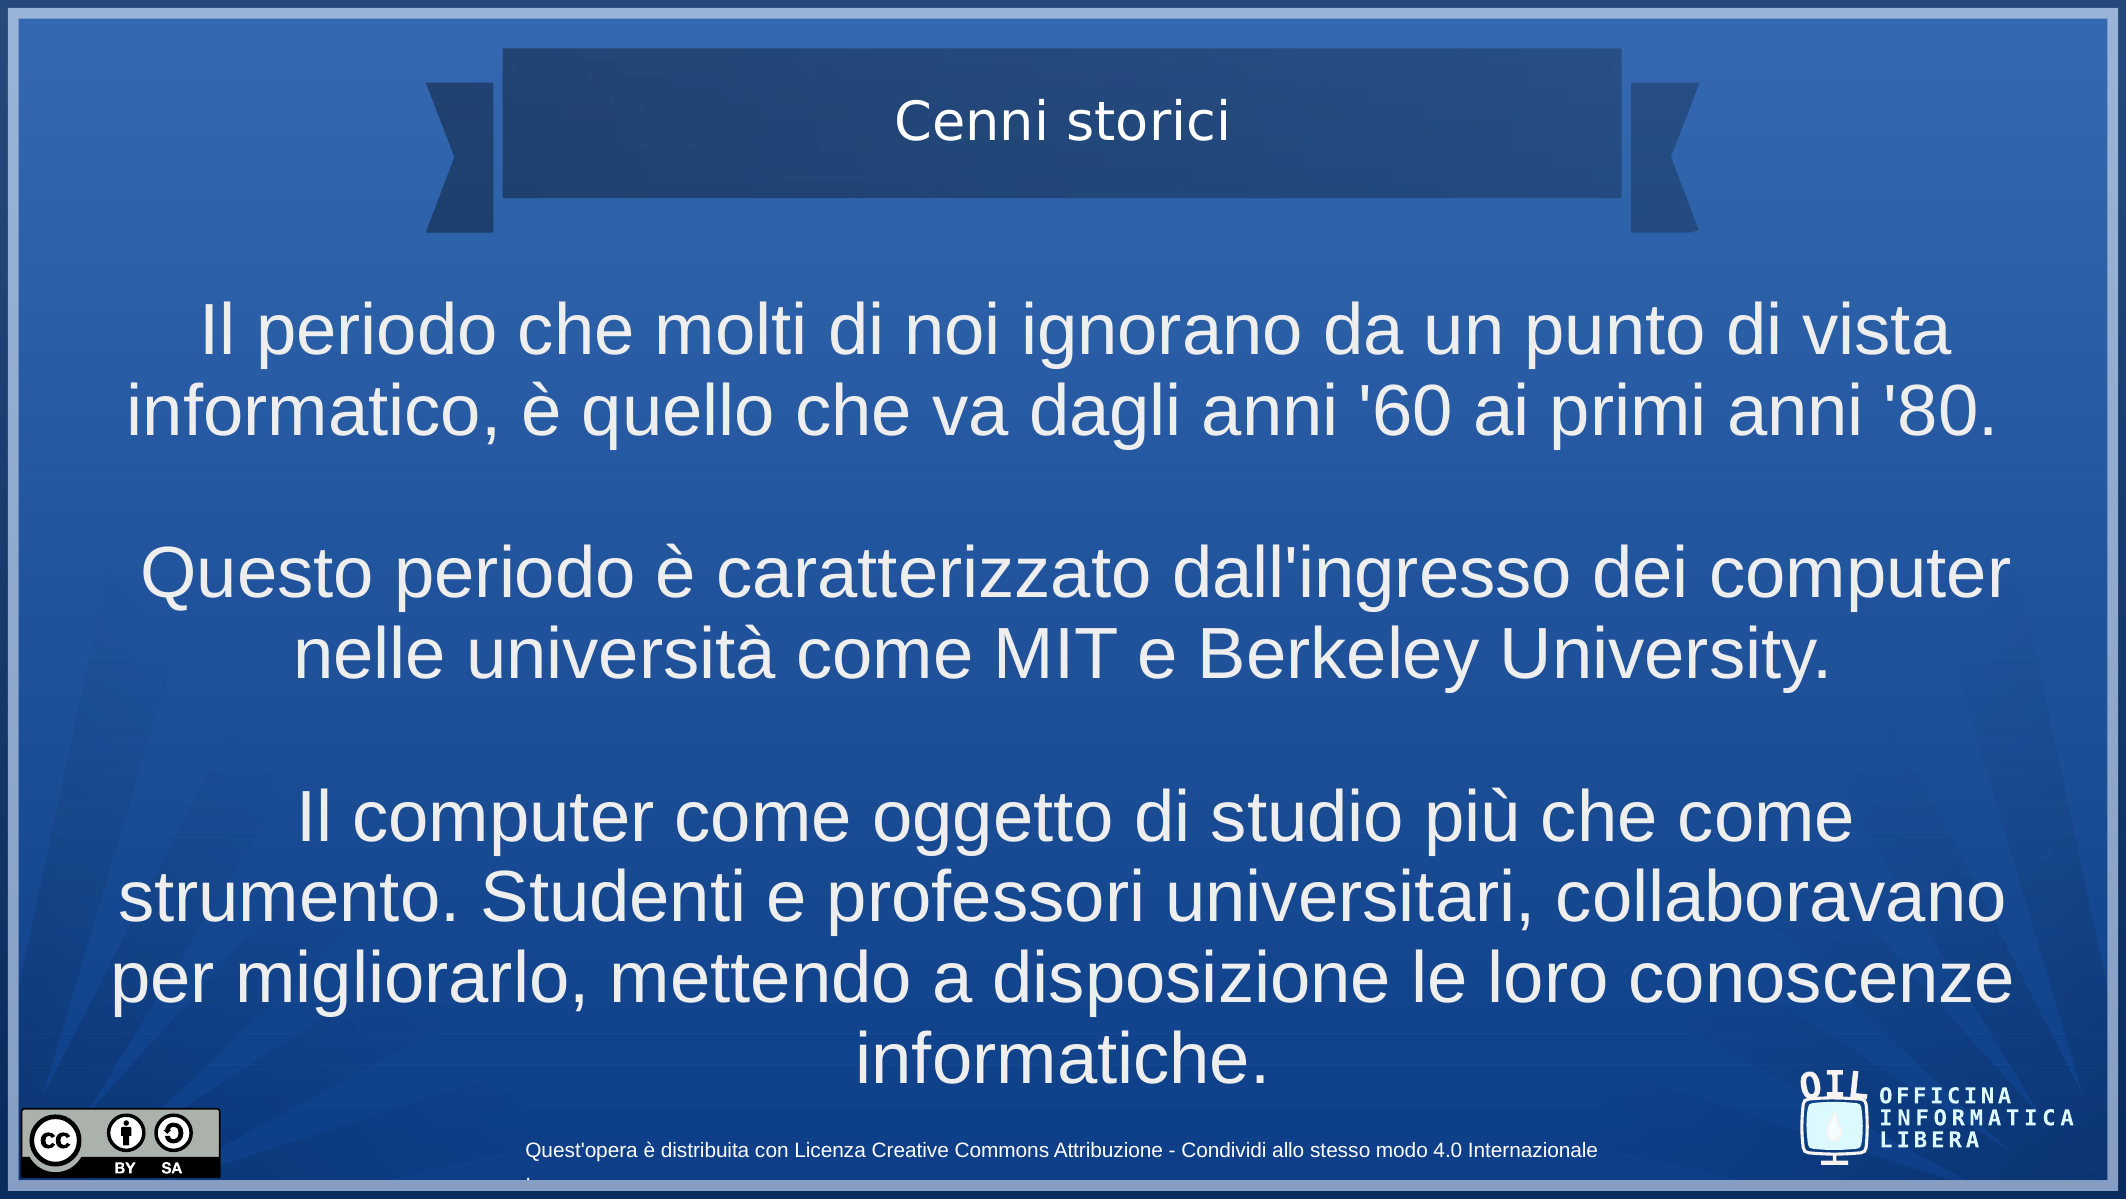

# Cenni storici
Il periodo che molti di noi ignorano da un punto di vista informatico, è quello che va dagli anni '60 ai primi anni '80.
Questo periodo è caratterizzato dall'ingresso dei computer nelle università come MIT e Berkeley University.
Il computer come oggetto di studio più che come strumento. Studenti e professori universitari, collaboravano per migliorarlo, mettendo a disposizione le loro conoscenze informatiche.
Quest'opera è distribuita con Licenza Creative Commons Attribuzione - Condividi allo stesso modo 4.0 Internazionale.